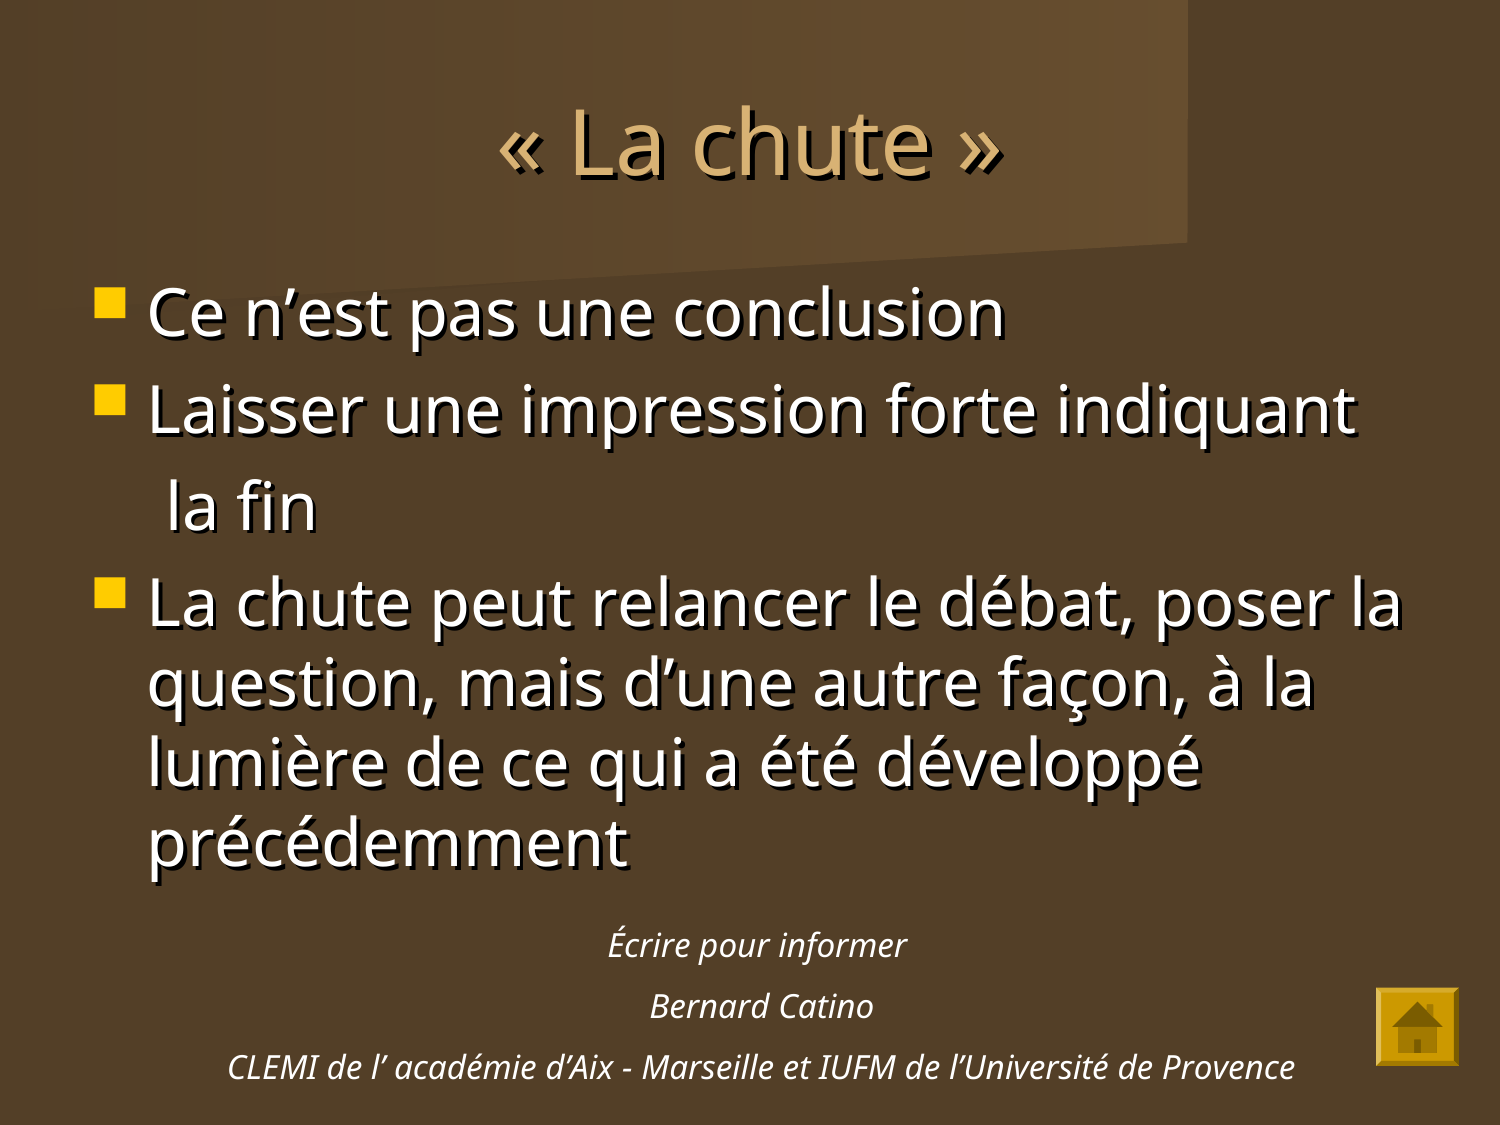

# « La chute »
Ce n’est pas une conclusion
Laisser une impression forte indiquant
la fin
La chute peut relancer le débat, poser la question, mais d’une autre façon, à la lumière de ce qui a été développé précédemment
Écrire pour informer
 Bernard Catino
CLEMI de l’ académie d’Aix - Marseille et IUFM de l’Université de Provence